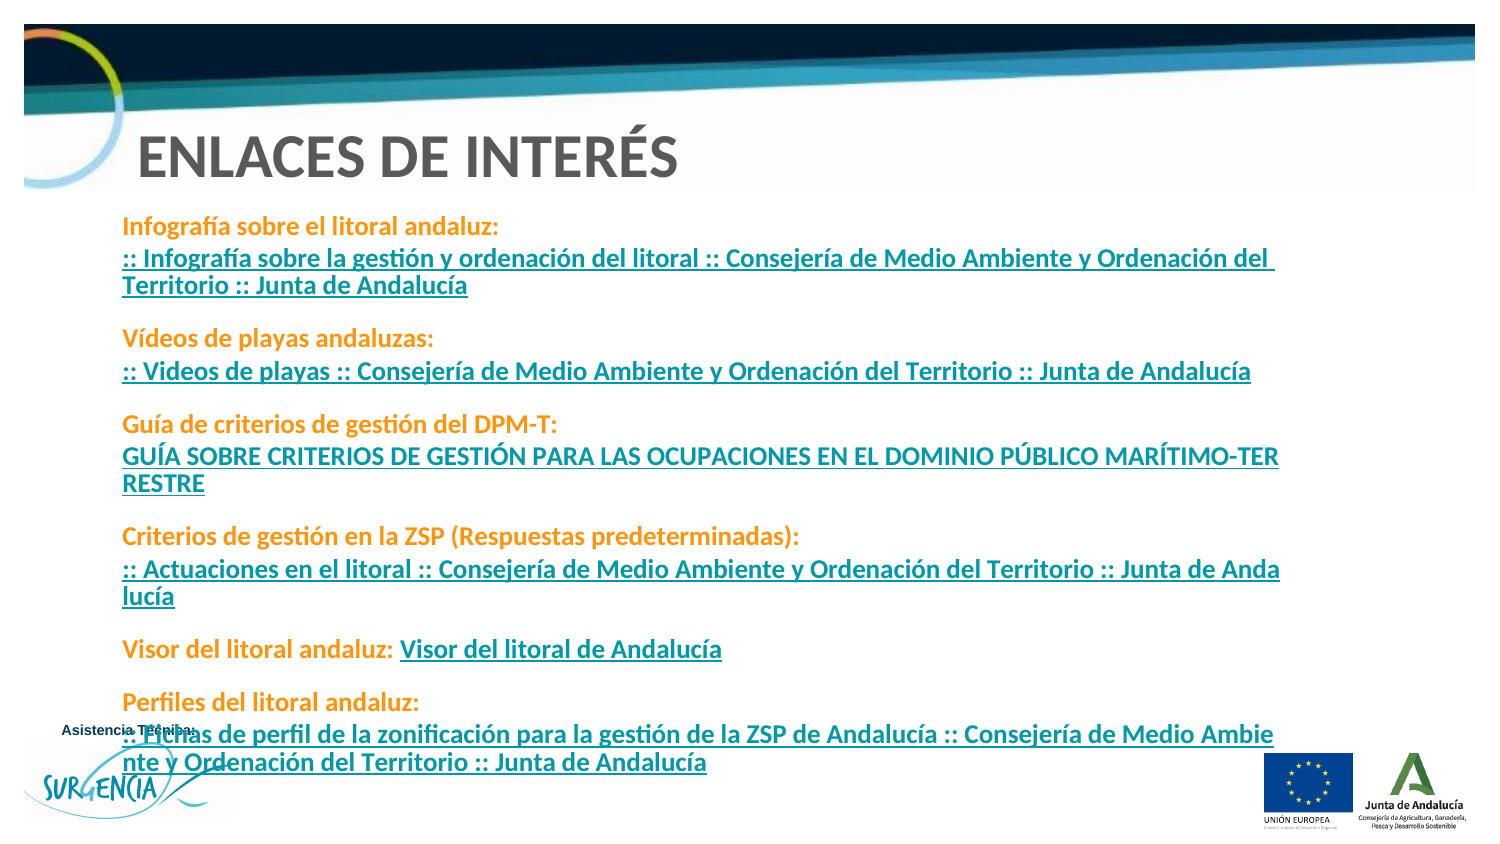

Asistencia Técnica:
# ENLACES DE INTERÉS
Infografía sobre el litoral andaluz: :: Infografía sobre la gestión y ordenación del litoral :: Consejería de Medio Ambiente y Ordenación del Territorio :: Junta de Andalucía
Vídeos de playas andaluzas: :: Videos de playas :: Consejería de Medio Ambiente y Ordenación del Territorio :: Junta de Andalucía
Guía de criterios de gestión del DPM-T: GUÍA SOBRE CRITERIOS DE GESTIÓN PARA LAS OCUPACIONES EN EL DOMINIO PÚBLICO MARÍTIMO-TERRESTRE
Criterios de gestión en la ZSP (Respuestas predeterminadas): :: Actuaciones en el litoral :: Consejería de Medio Ambiente y Ordenación del Territorio :: Junta de Andalucía
Visor del litoral andaluz: Visor del litoral de Andalucía
Perfiles del litoral andaluz: :: Fichas de perfil de la zonificación para la gestión de la ZSP de Andalucía :: Consejería de Medio Ambiente y Ordenación del Territorio :: Junta de Andalucía